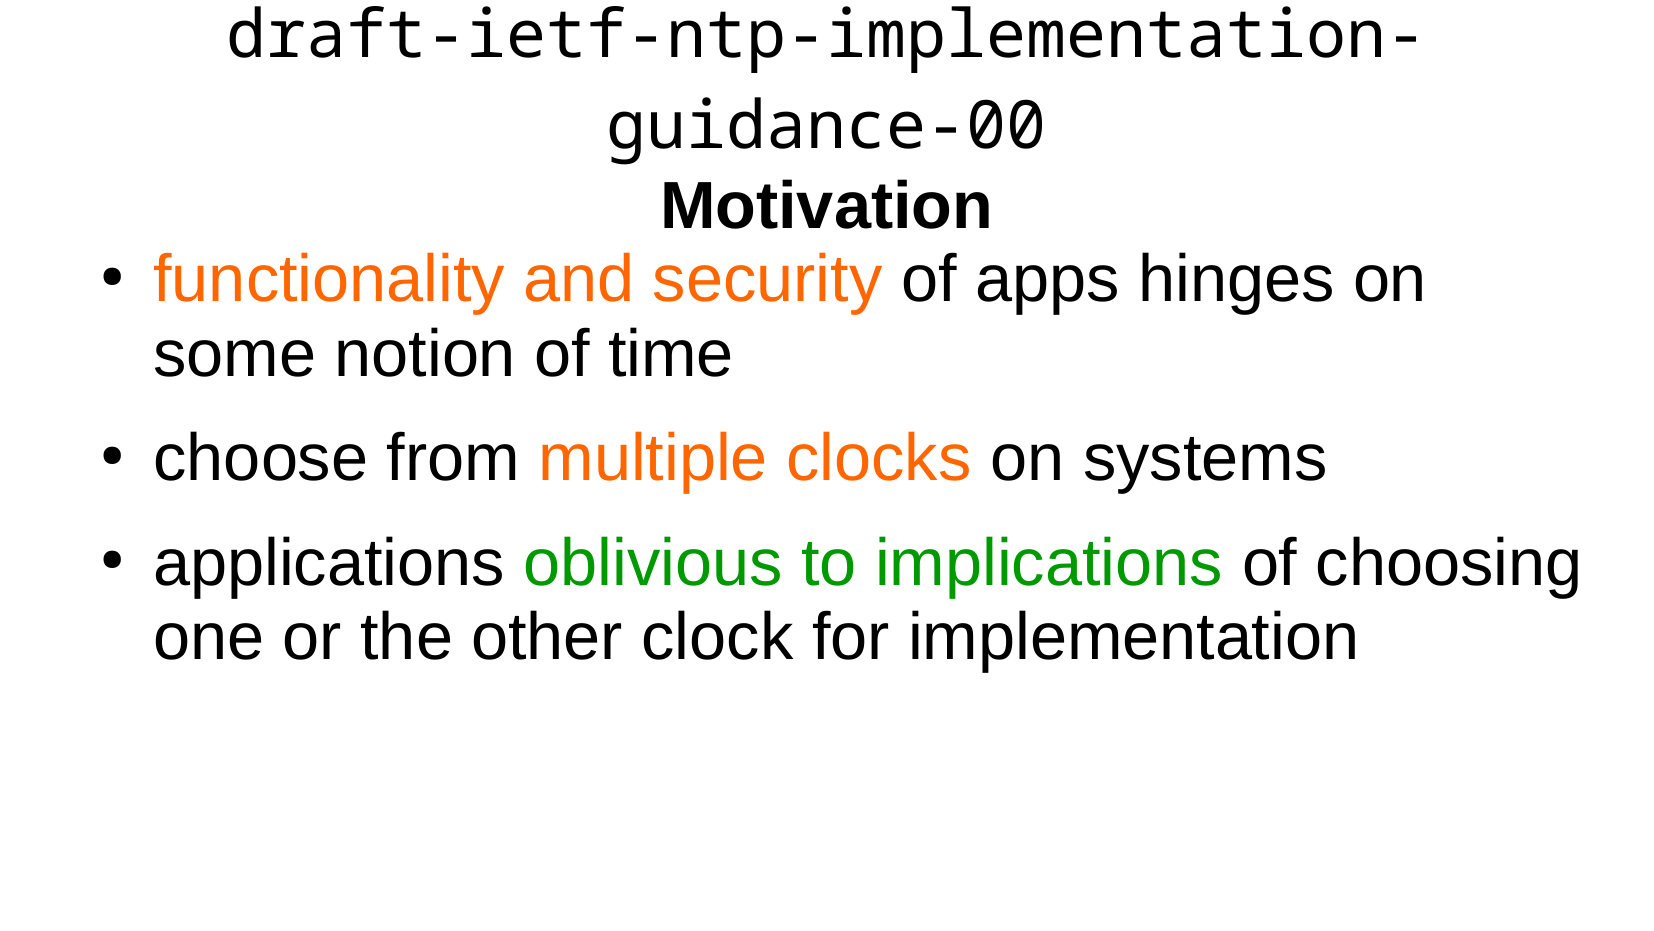

# draft-ietf-ntp-implementation-guidance-00 Motivation
functionality and security of apps hinges on some notion of time
choose from multiple clocks on systems
applications oblivious to implications of choosing one or the other clock for implementation